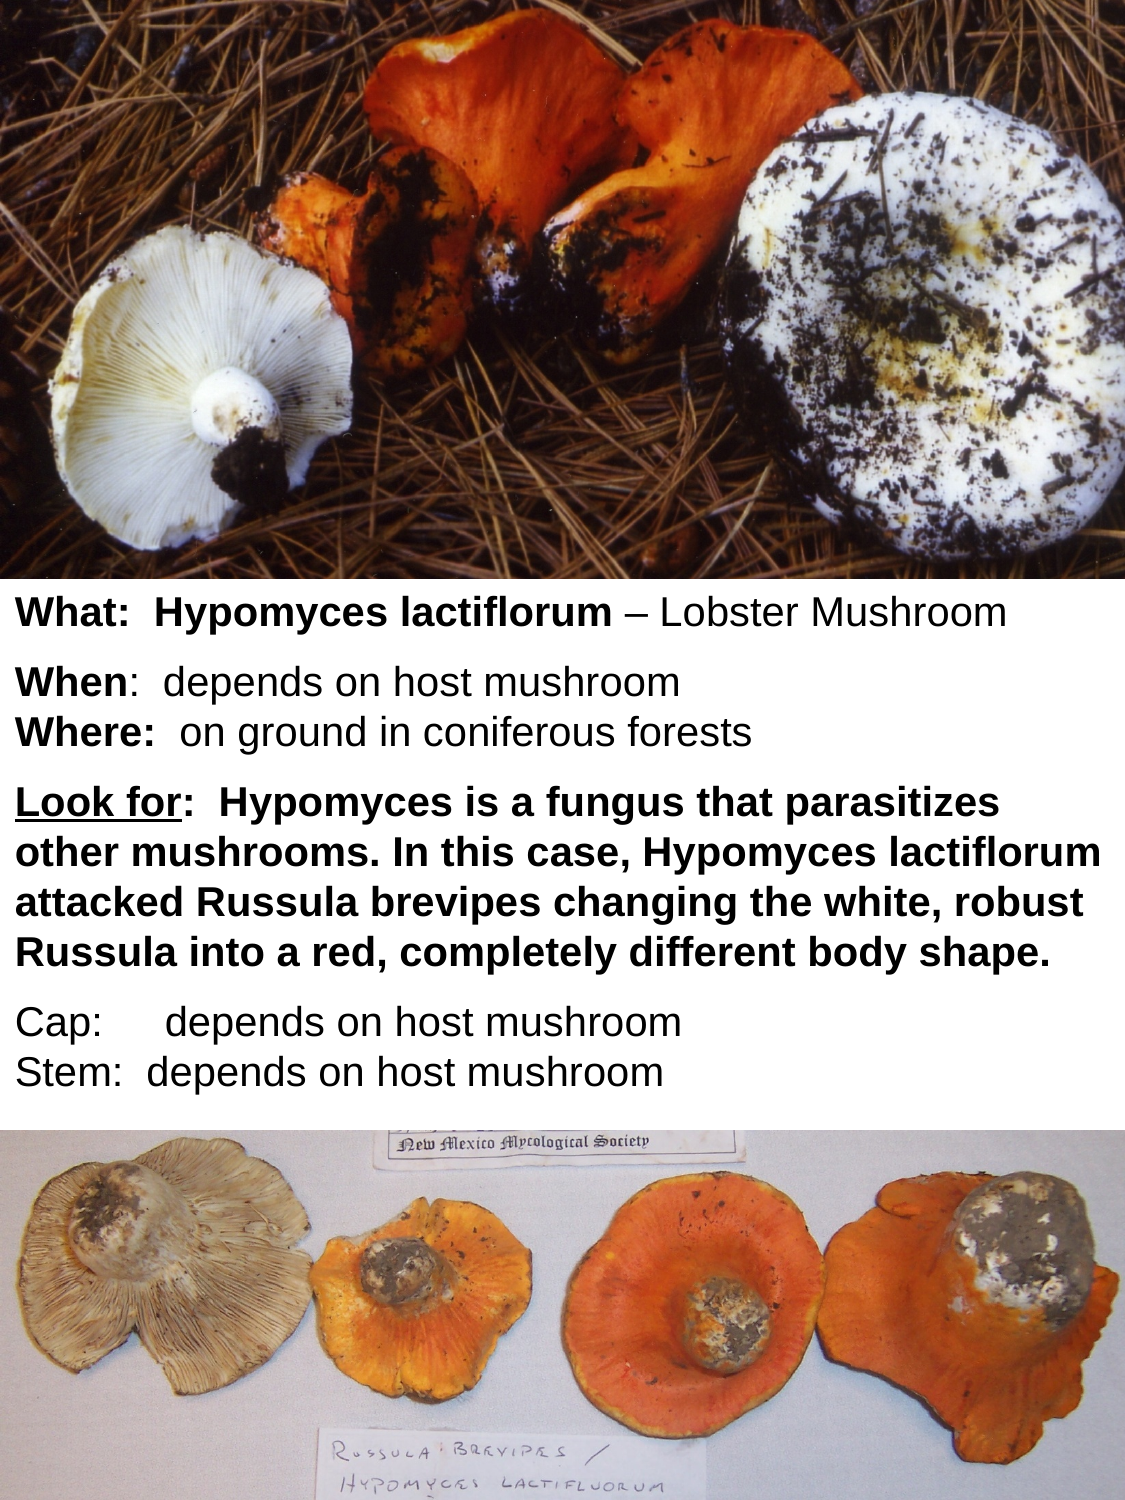

Hypomyces lactiflorum on Russula brevipes
What: Hypomyces lactiflorum – Lobster Mushroom
When: depends on host mushroom
Where: on ground in coniferous forests
Look for: Hypomyces is a fungus that parasitizes other mushrooms. In this case, Hypomyces lactiflorum attacked Russula brevipes changing the white, robust Russula into a red, completely different body shape.
Cap: 	depends on host mushroom
Stem: depends on host mushroom